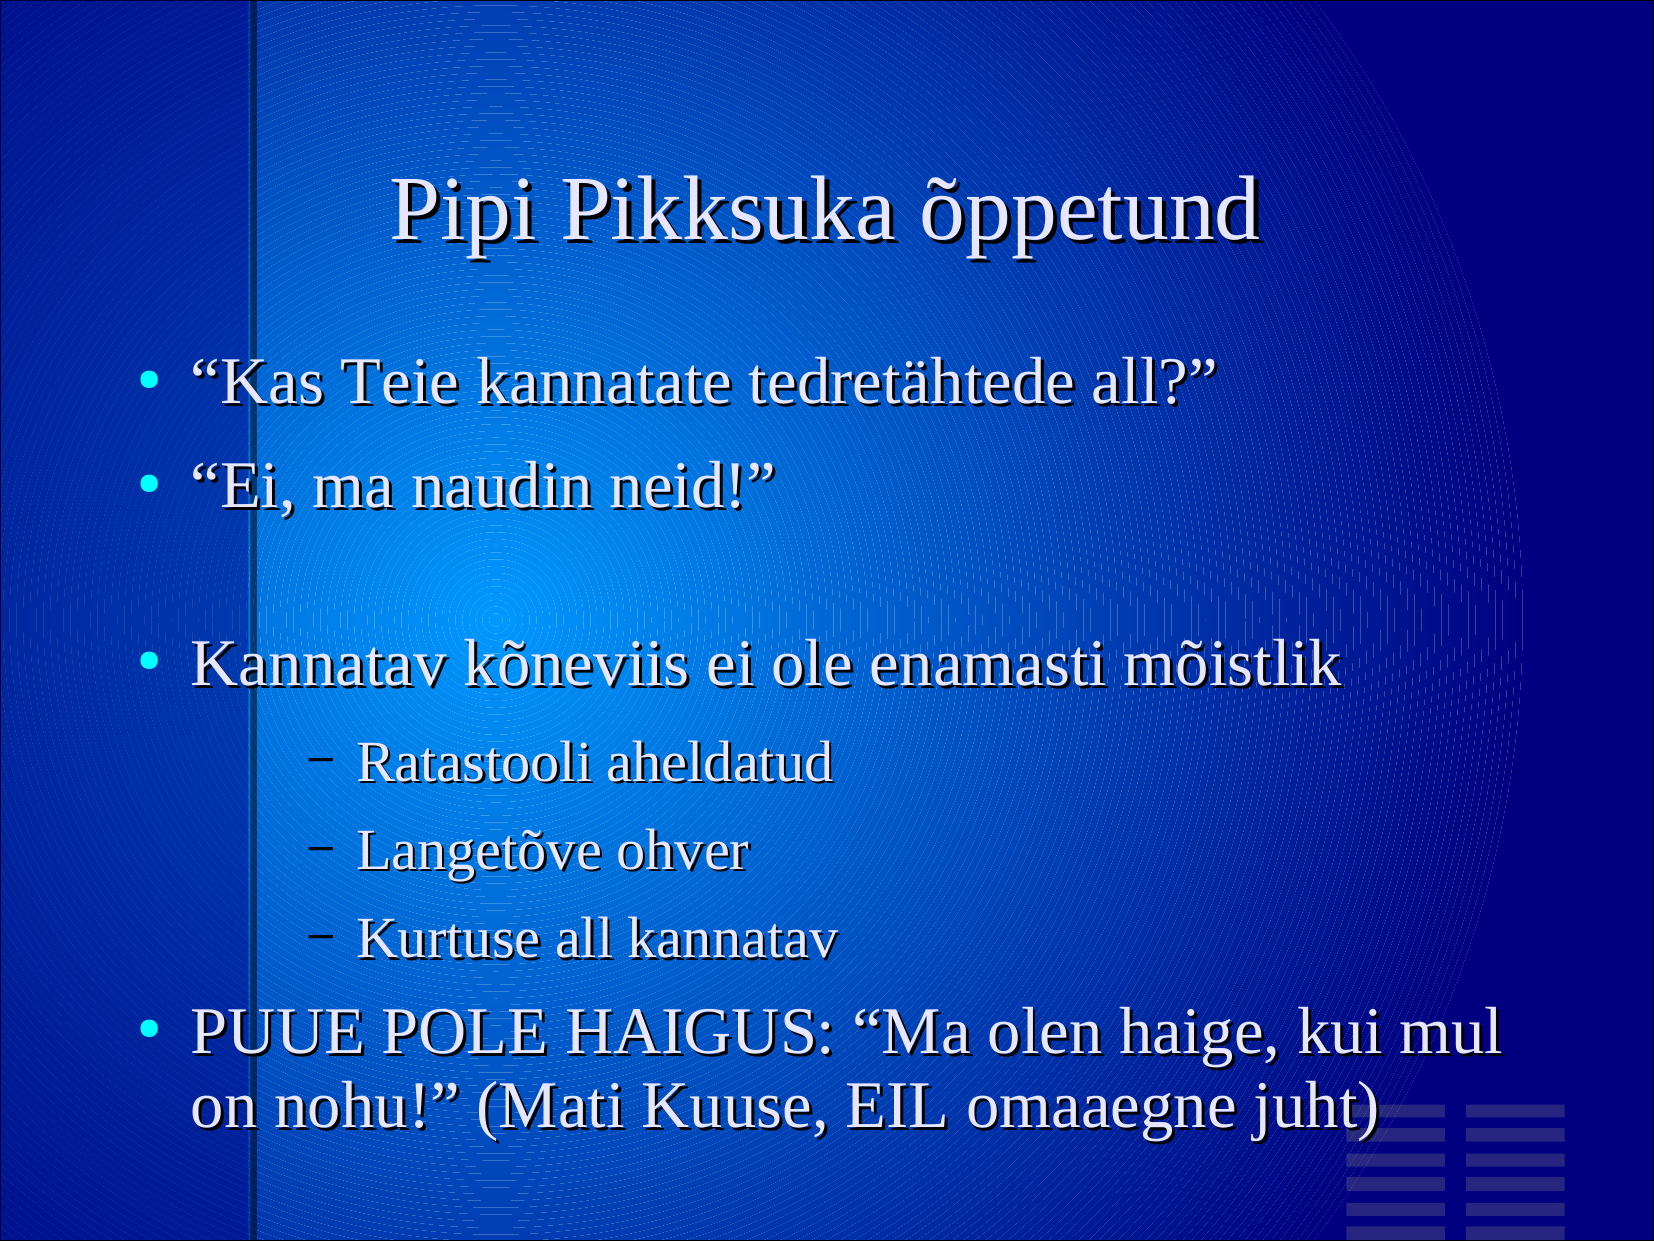

# Pipi Pikksuka õppetund
“Kas Teie kannatate tedretähtede all?”
“Ei, ma naudin neid!”
Kannatav kõneviis ei ole enamasti mõistlik
Ratastooli aheldatud
Langetõve ohver
Kurtuse all kannatav
PUUE POLE HAIGUS: “Ma olen haige, kui mul on nohu!” (Mati Kuuse, EIL omaaegne juht)